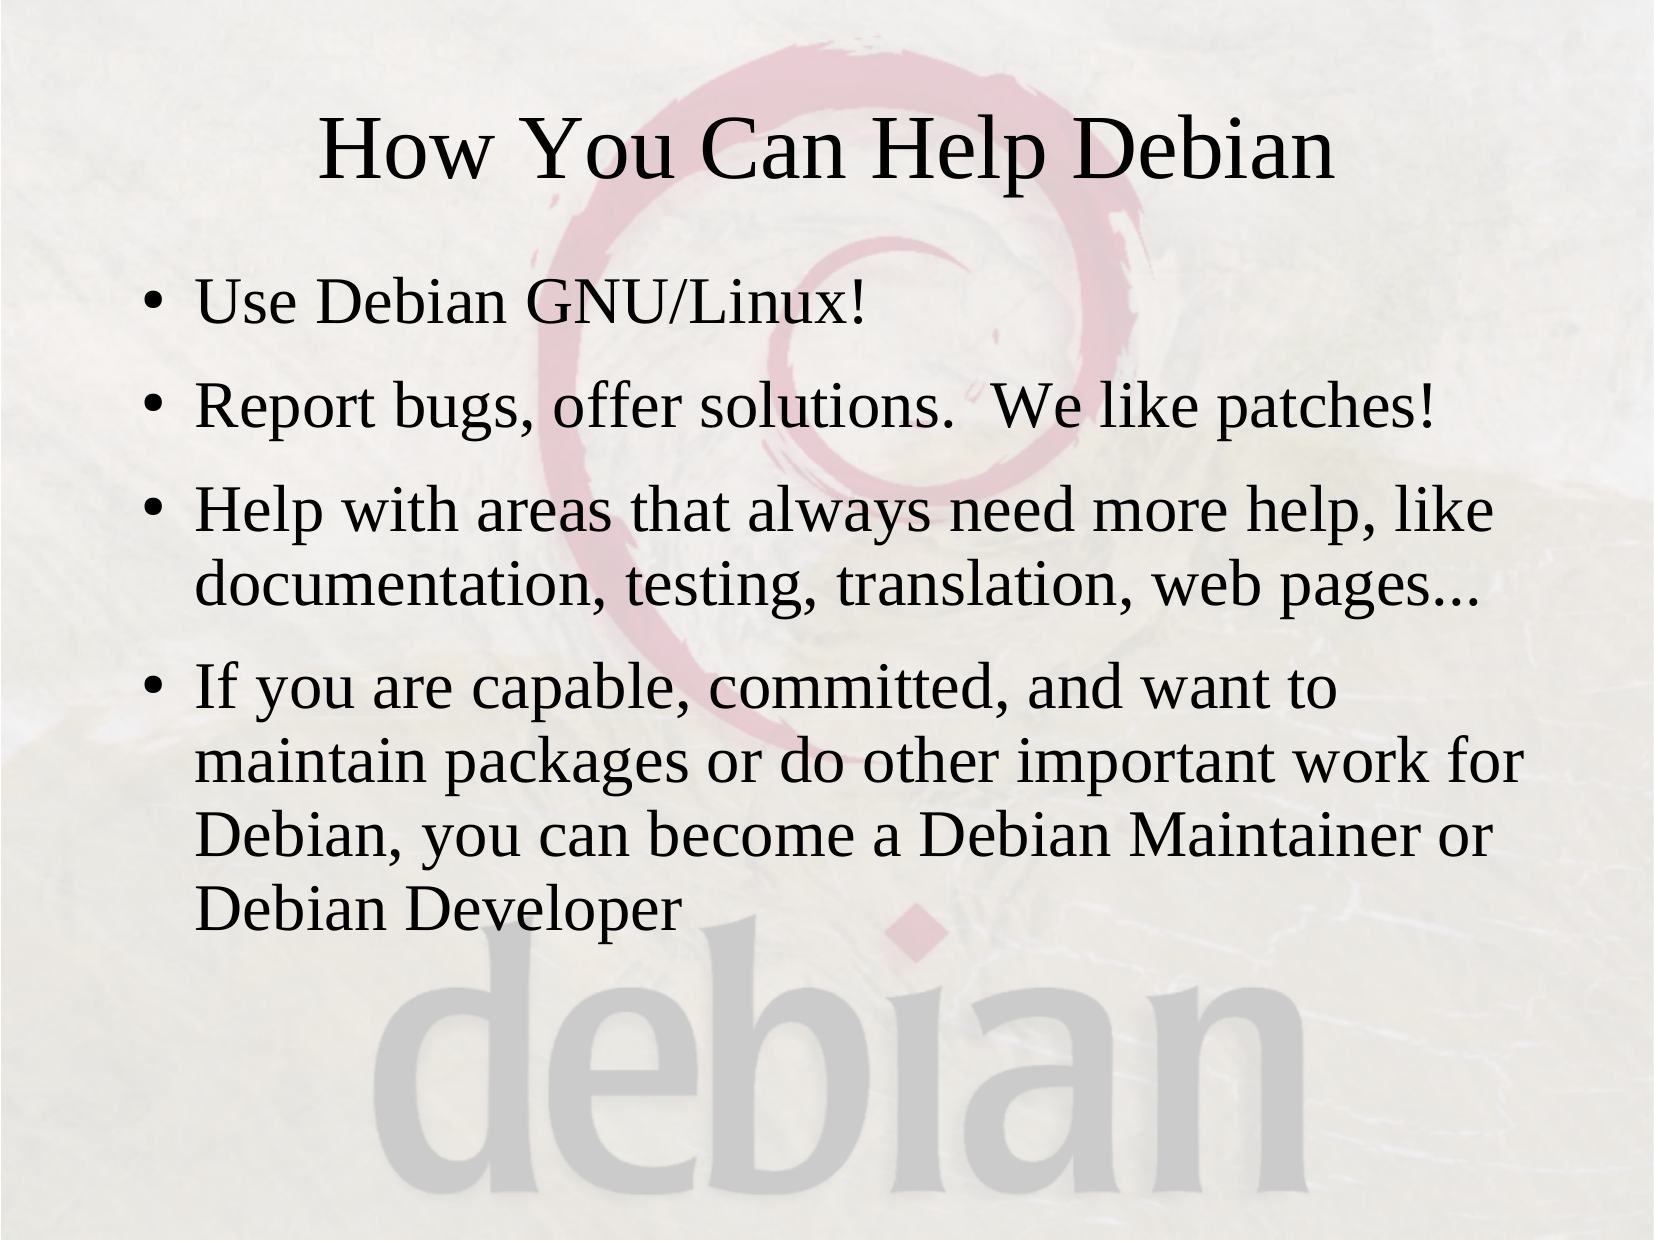

# How You Can Help Debian
Use Debian GNU/Linux!
Report bugs, offer solutions. We like patches!
Help with areas that always need more help, like documentation, testing, translation, web pages...
If you are capable, committed, and want to maintain packages or do other important work for Debian, you can become a Debian Maintainer or Debian Developer